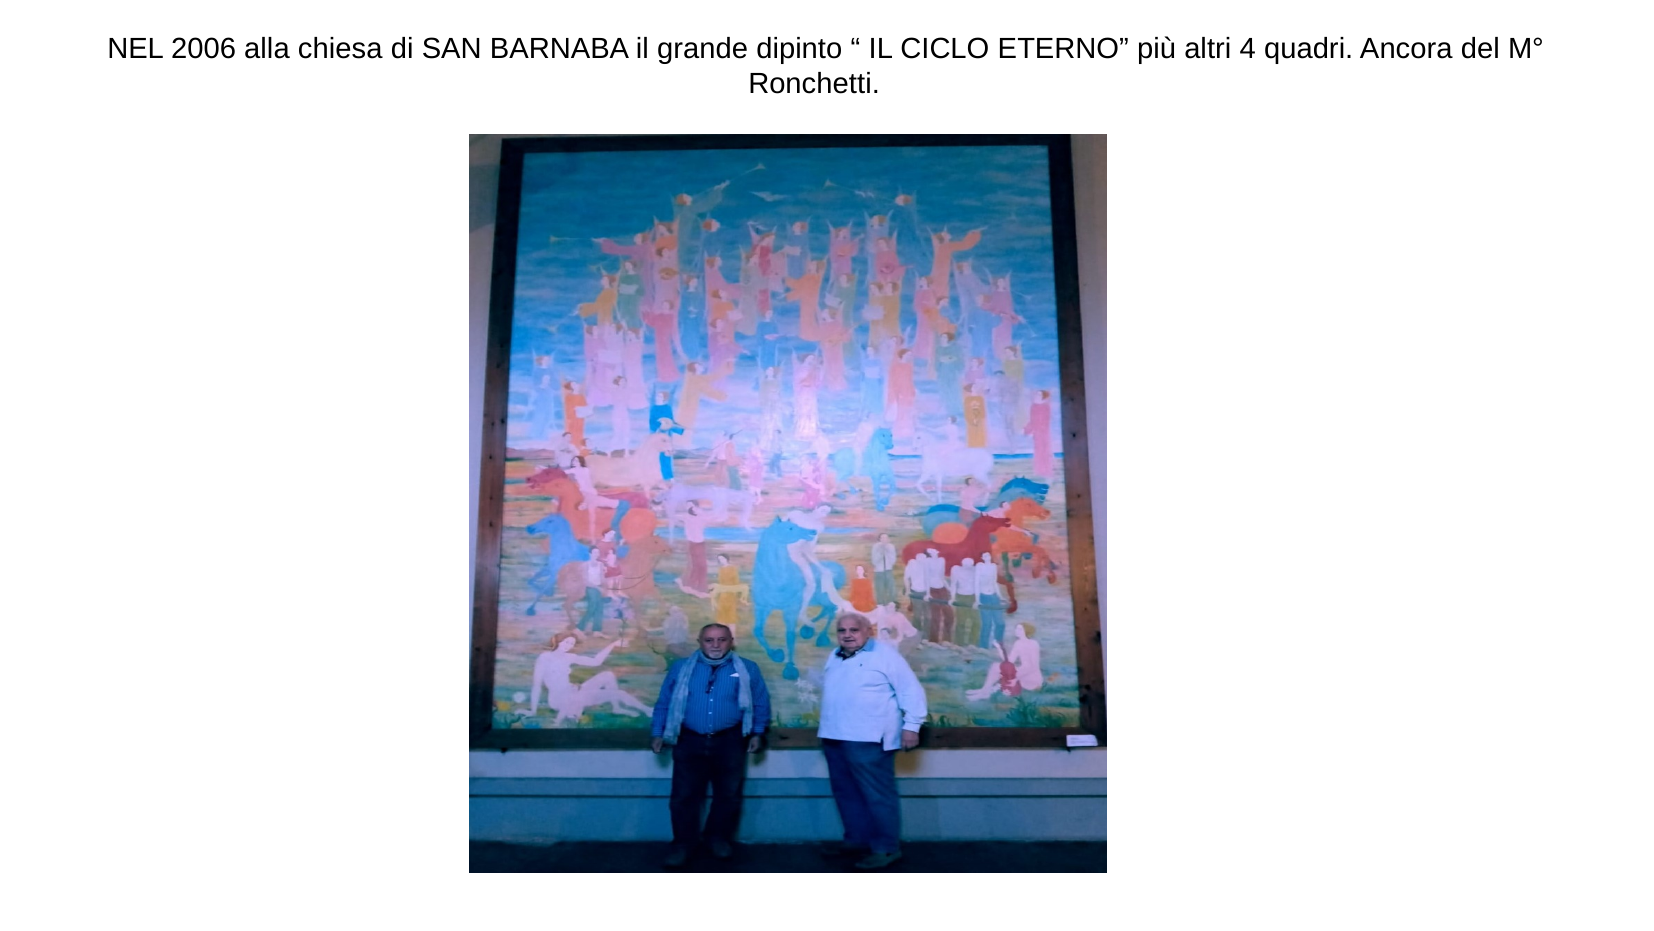

# NEL 2006 alla chiesa di SAN BARNABA il grande dipinto “ IL CICLO ETERNO” più altri 4 quadri. Ancora del M° Ronchetti.